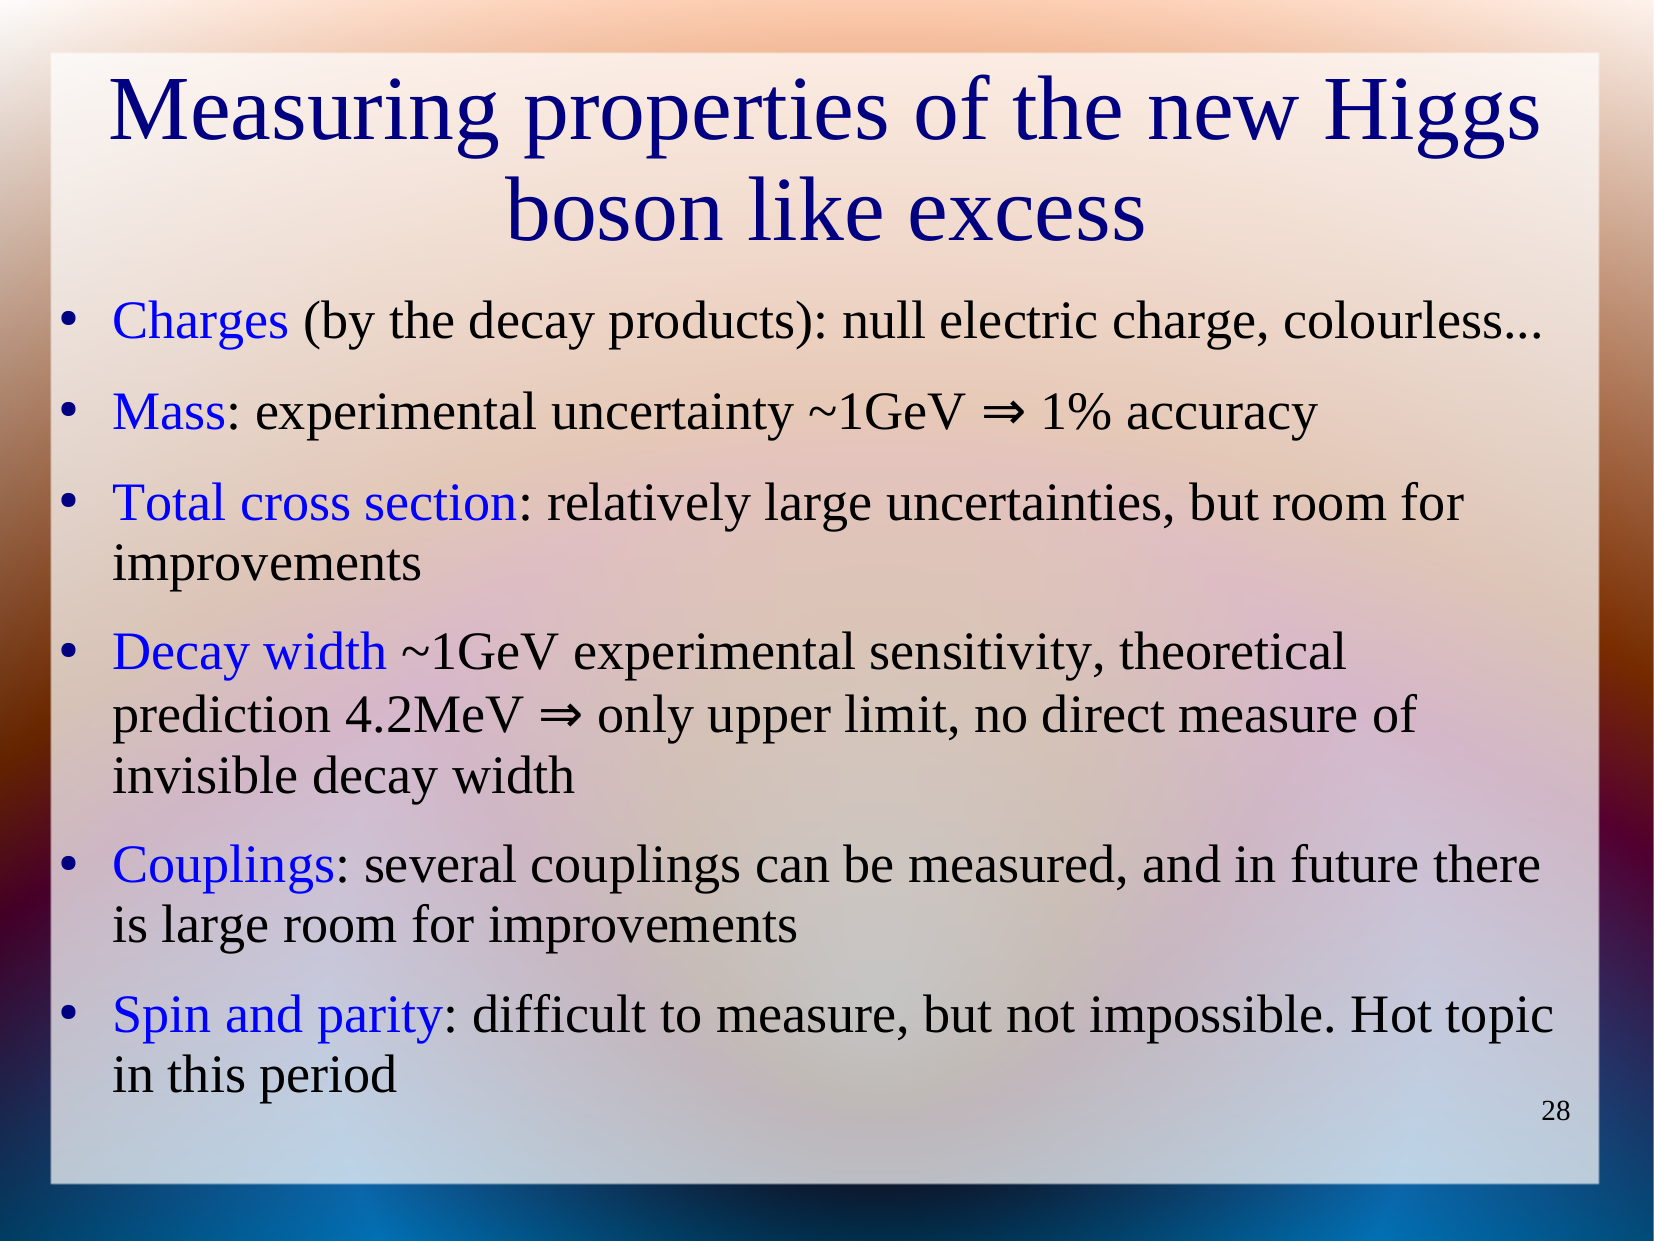

# Measuring properties of the new Higgs boson like excess
Charges (by the decay products): null electric charge, colourless...
Mass: experimental uncertainty ~1GeV ⇒ 1% accuracy
Total cross section: relatively large uncertainties, but room for improvements
Decay width ~1GeV experimental sensitivity, theoretical prediction 4.2MeV ⇒ only upper limit, no direct measure of invisible decay width
Couplings: several couplings can be measured, and in future there is large room for improvements
Spin and parity: difficult to measure, but not impossible. Hot topic in this period
28